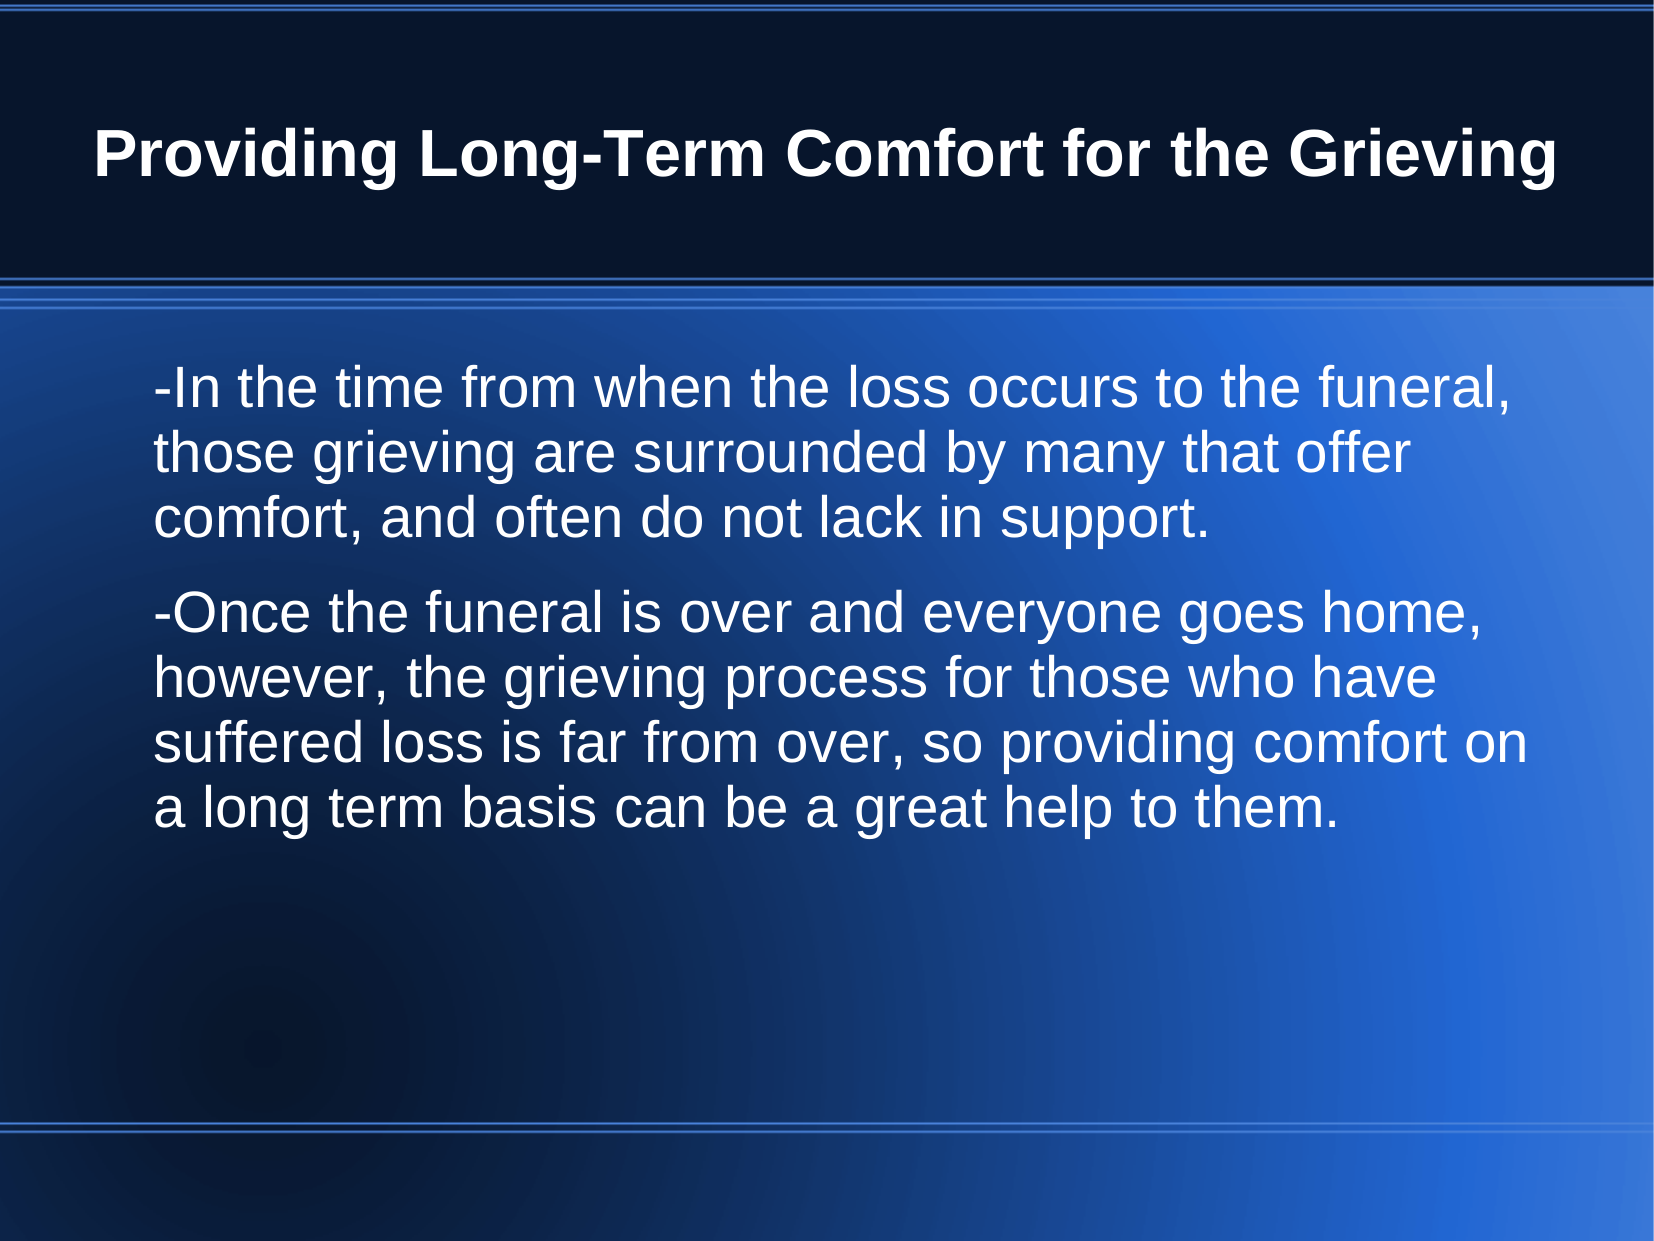

# Providing Long-Term Comfort for the Grieving
-In the time from when the loss occurs to the funeral, those grieving are surrounded by many that offer comfort, and often do not lack in support.
-Once the funeral is over and everyone goes home, however, the grieving process for those who have suffered loss is far from over, so providing comfort on a long term basis can be a great help to them.